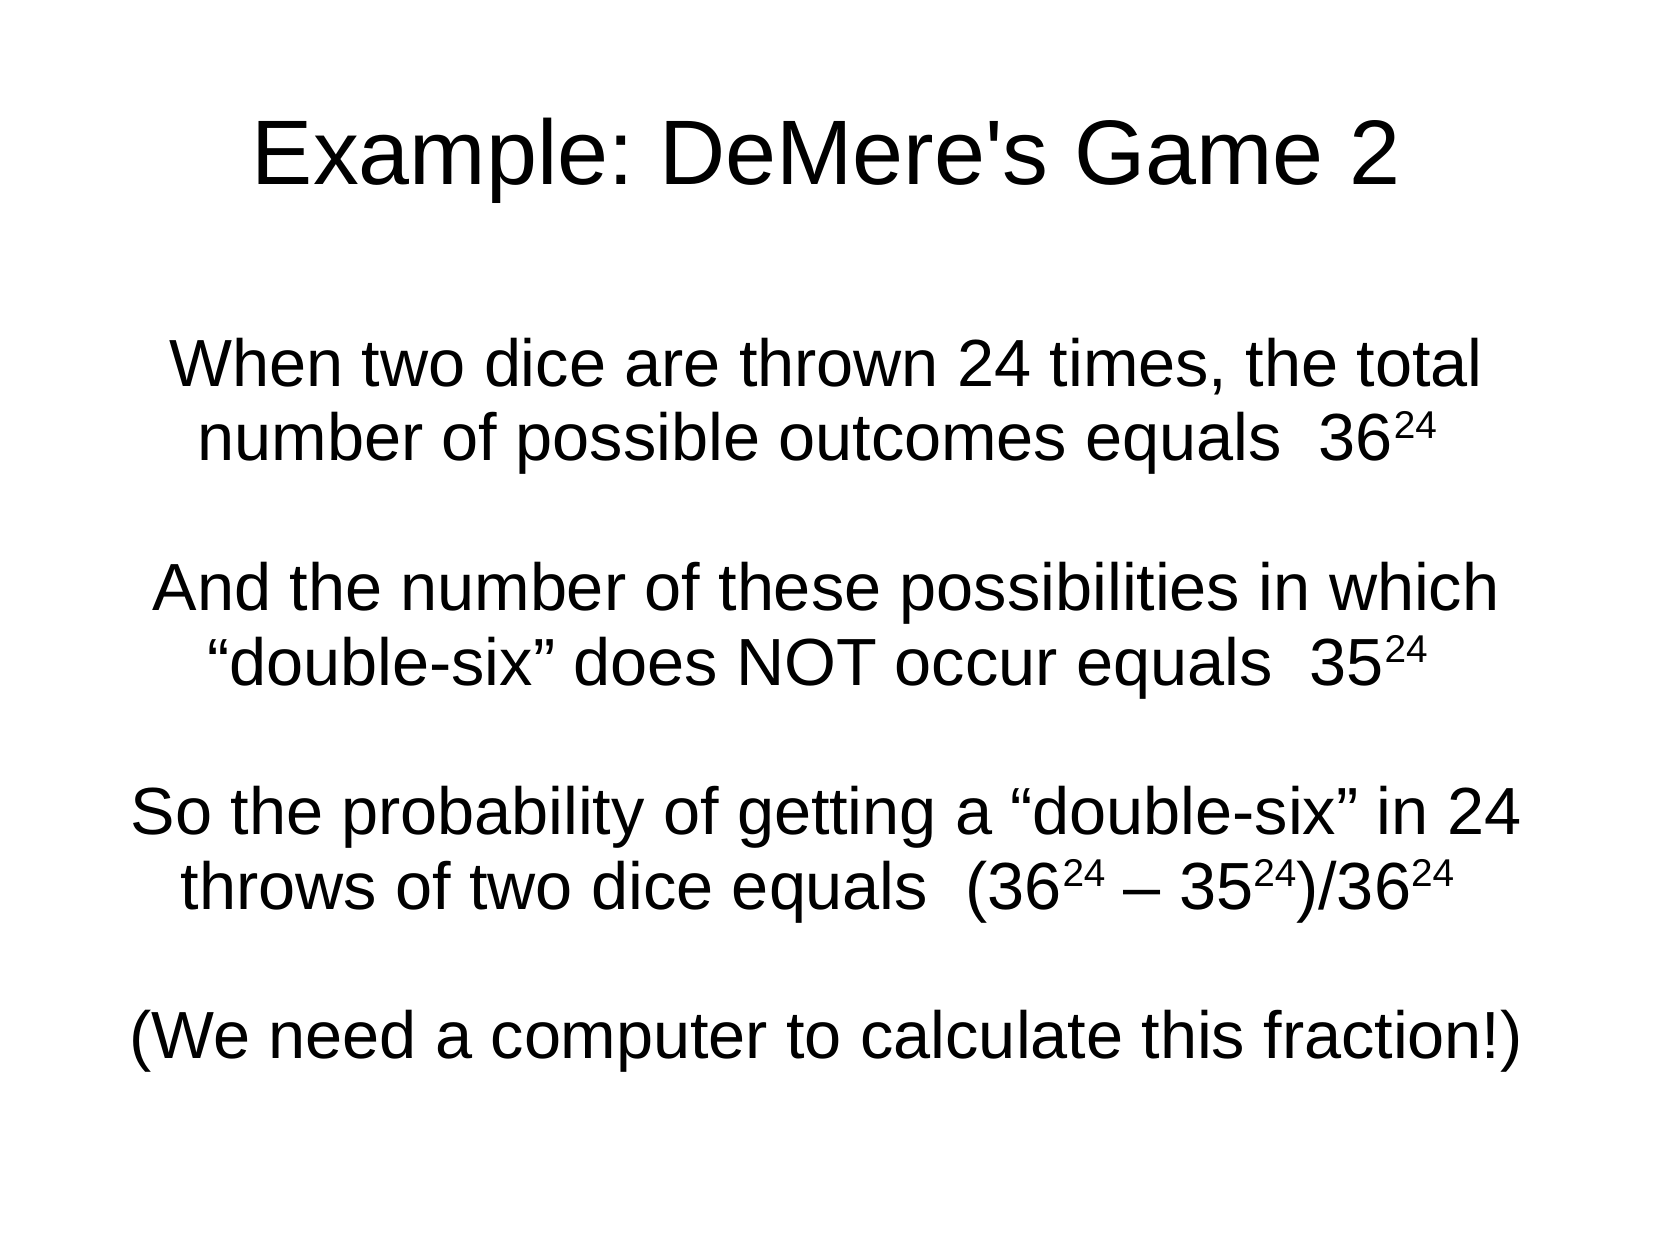

# Example: DeMere's Game 2
When two dice are thrown 24 times, the total number of possible outcomes equals 3624
And the number of these possibilities in which “double-six” does NOT occur equals 3524
So the probability of getting a “double-six” in 24 throws of two dice equals (3624 – 3524)/3624
(We need a computer to calculate this fraction!)